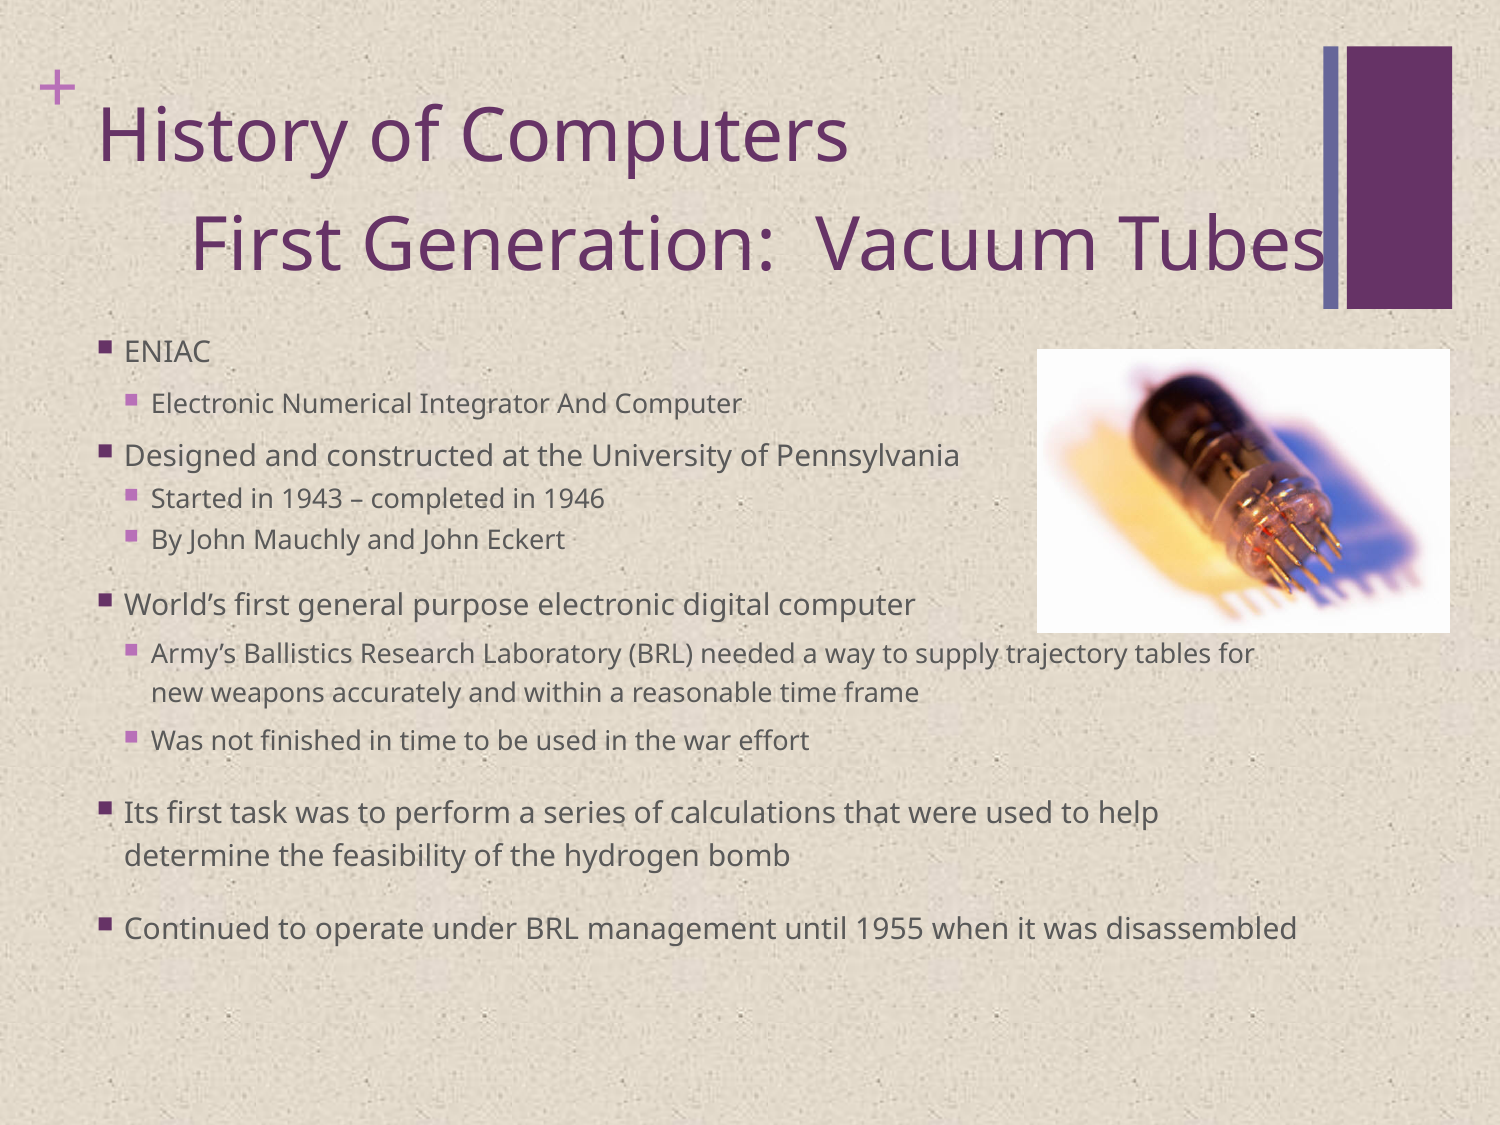

# History of Computers
First Generation: Vacuum Tubes
ENIAC
Electronic Numerical Integrator And Computer
Designed and constructed at the University of Pennsylvania
Started in 1943 – completed in 1946
By John Mauchly and John Eckert
World’s first general purpose electronic digital computer
Army’s Ballistics Research Laboratory (BRL) needed a way to supply trajectory tables for new weapons accurately and within a reasonable time frame
Was not finished in time to be used in the war effort
Its first task was to perform a series of calculations that were used to help determine the feasibility of the hydrogen bomb
Continued to operate under BRL management until 1955 when it was disassembled